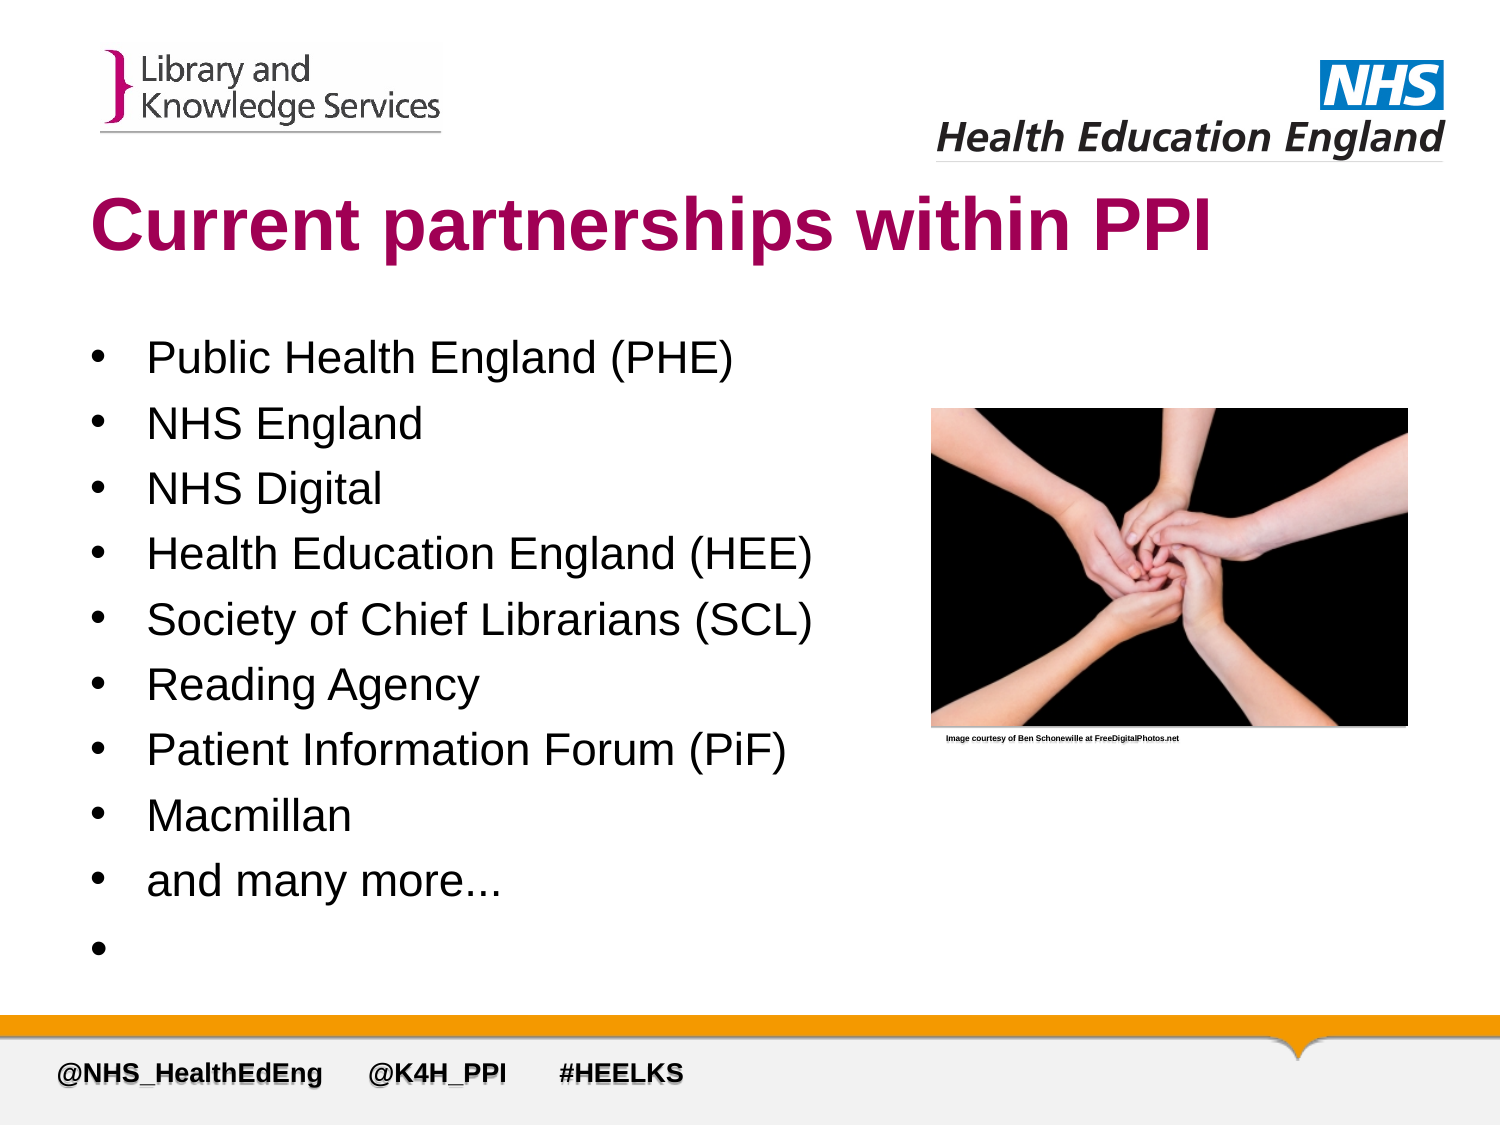

# Current partnerships within PPI
Public Health England (PHE)
NHS England
NHS Digital
Health Education England (HEE)
Society of Chief Librarians (SCL)
Reading Agency
Patient Information Forum (PiF)
Macmillan
and many more...
Image courtesy of Ben Schonewille at FreeDigitalPhotos.net
@NHS_HealthEdEng @K4H_PPI #HEELKS